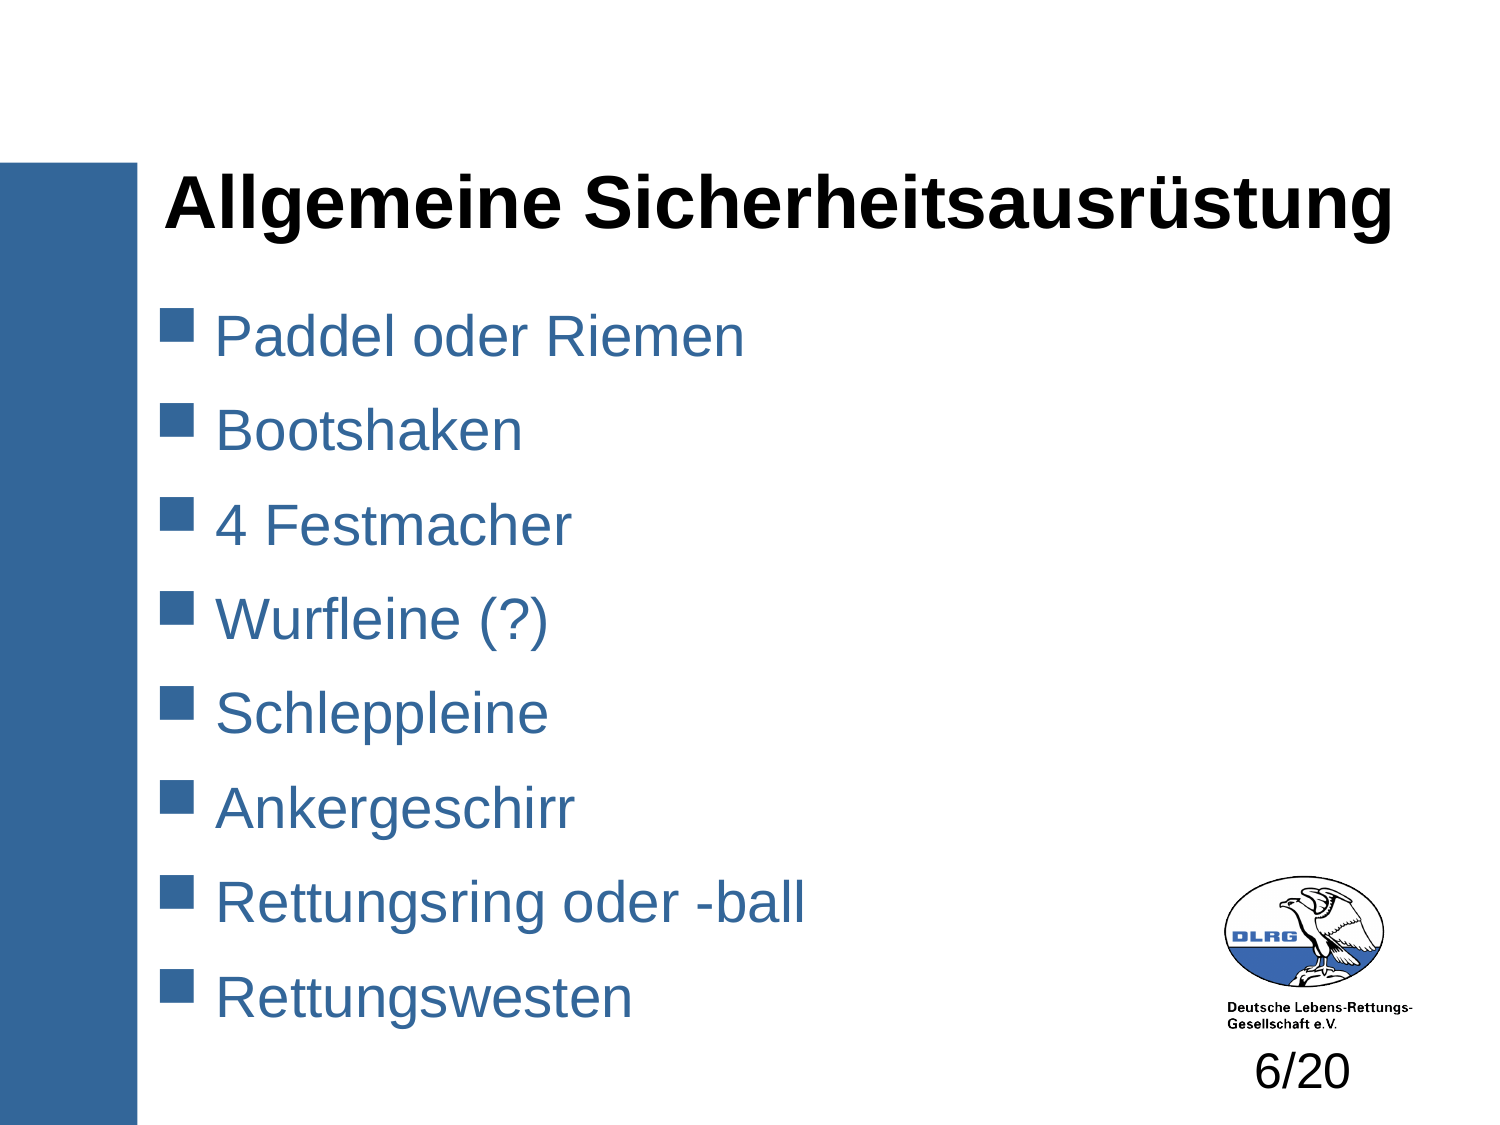

Allgemeine Sicherheitsausrüstung
 Paddel oder Riemen
 Bootshaken
 4 Festmacher
 Wurfleine (?)‏
 Schleppleine
 Ankergeschirr
 Rettungsring oder -ball
 Rettungswesten